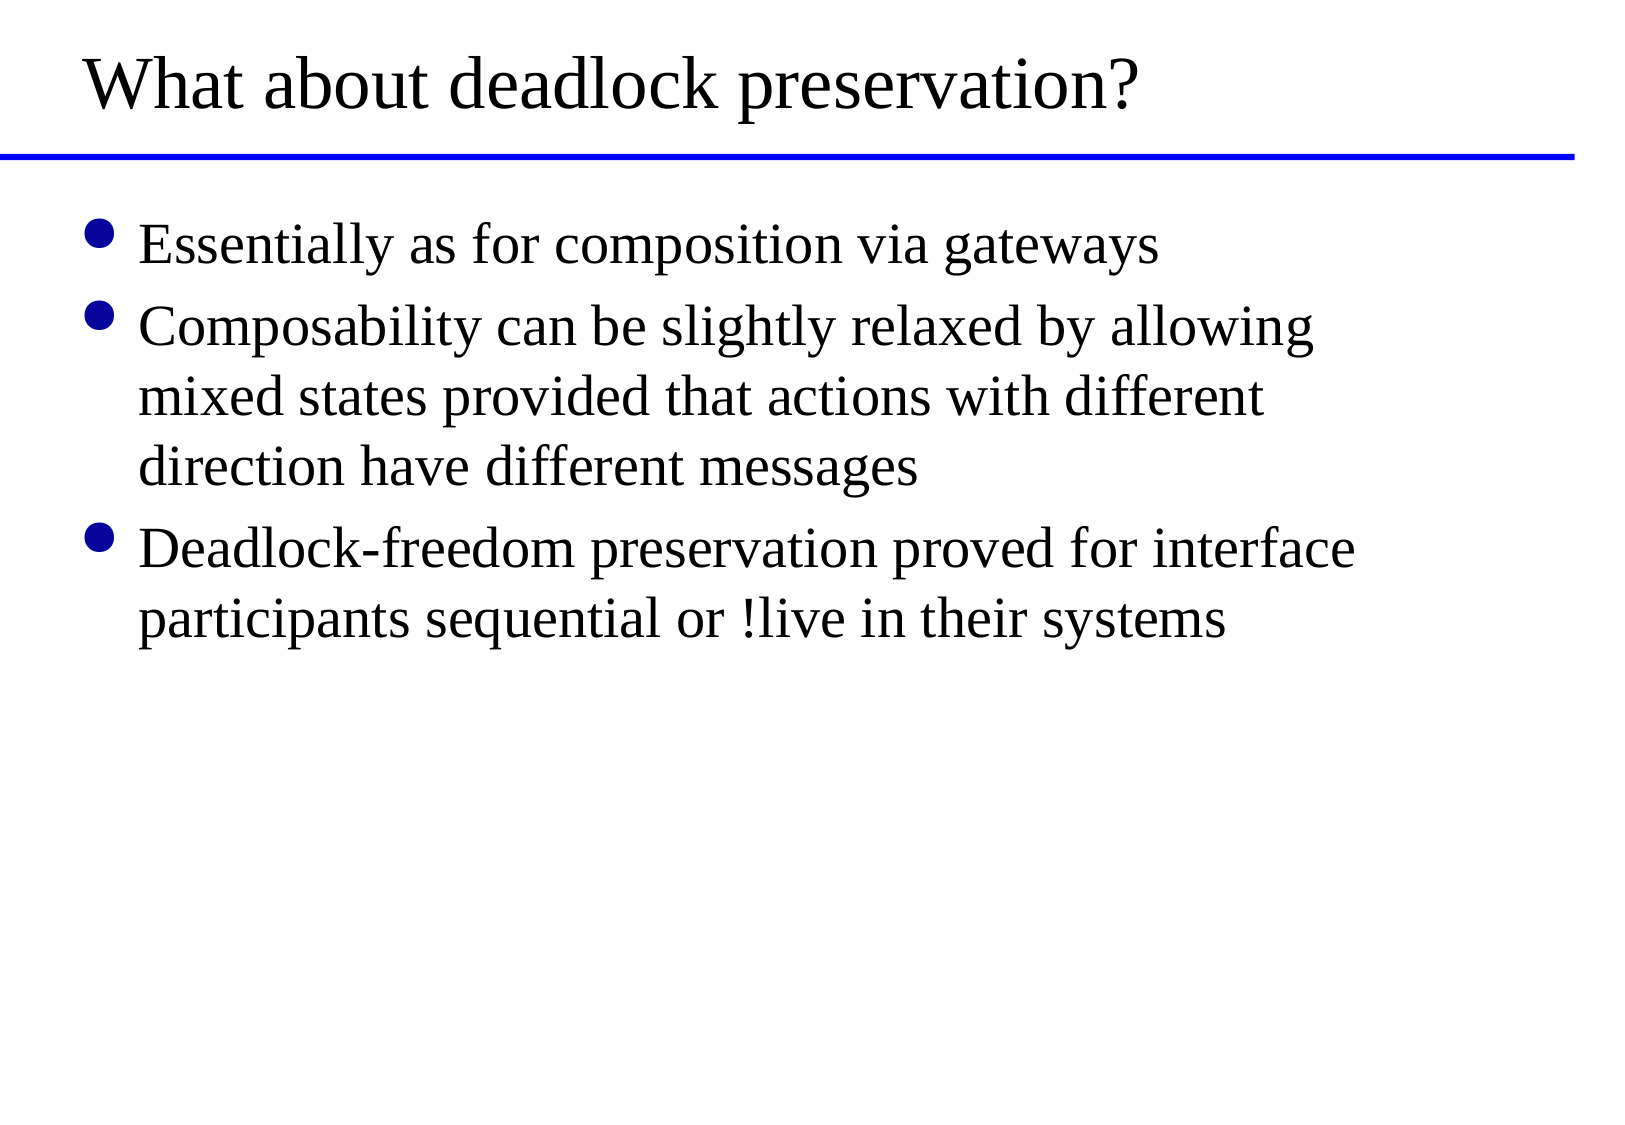

# What about deadlock preservation?
Essentially as for composition via gateways
Composability can be slightly relaxed by allowing mixed states provided that actions with different direction have different messages
Deadlock-freedom preservation proved for interface participants sequential or !live in their systems